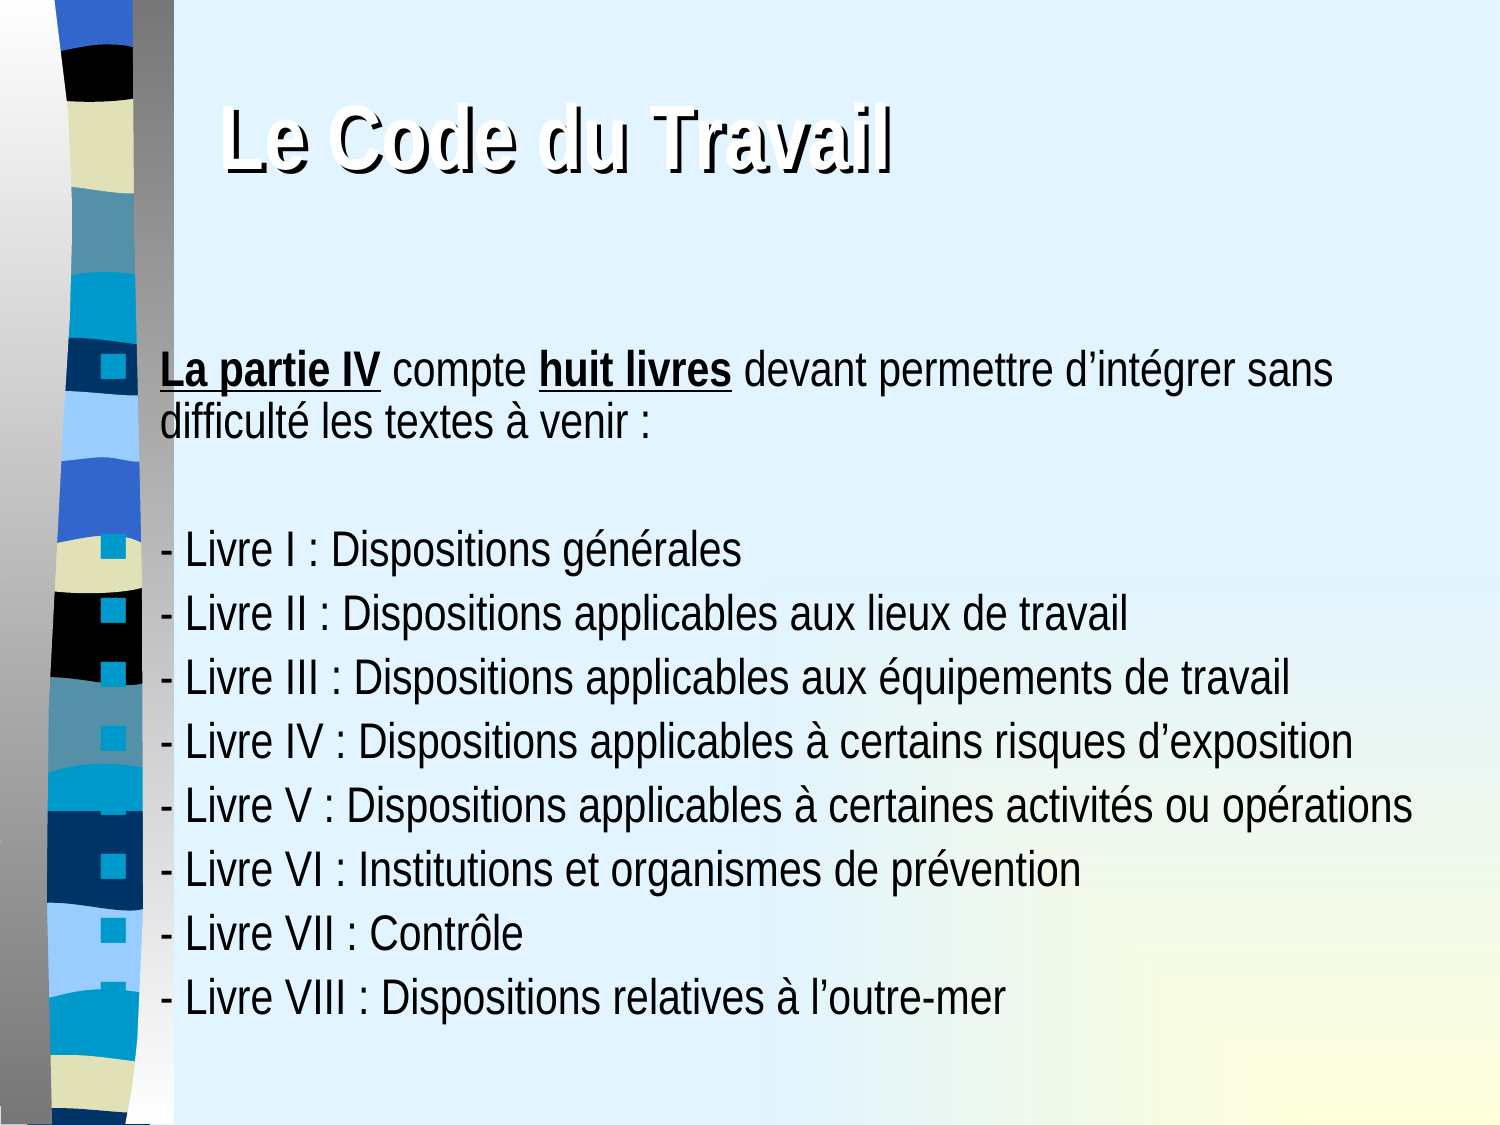

# Le Code du Travail
La partie IV compte huit livres devant permettre d’intégrer sans difficulté les textes à venir :
- Livre I : Dispositions générales
- Livre II : Dispositions applicables aux lieux de travail
- Livre III : Dispositions applicables aux équipements de travail
- Livre IV : Dispositions applicables à certains risques d’exposition
- Livre V : Dispositions applicables à certaines activités ou opérations
- Livre VI : Institutions et organismes de prévention
- Livre VII : Contrôle
- Livre VIII : Dispositions relatives à l’outre-mer